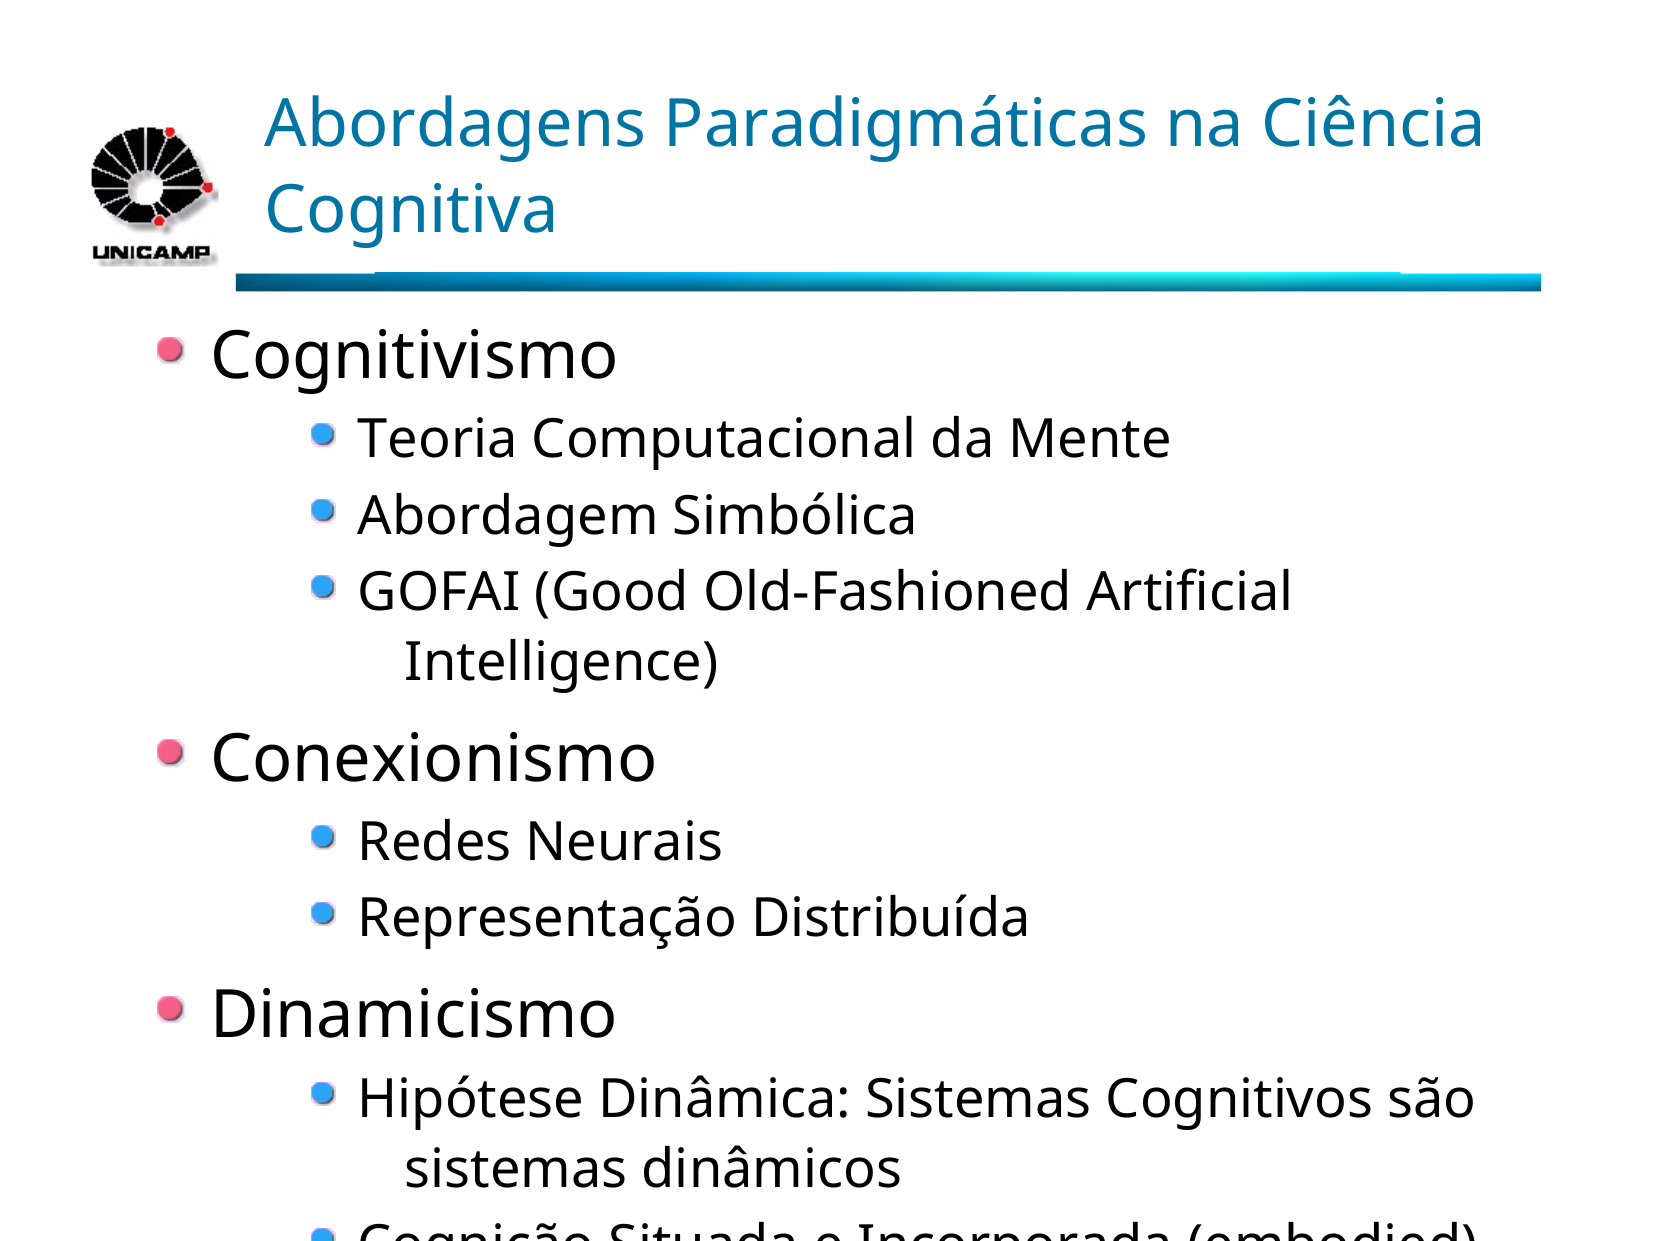

# Abordagens Paradigmáticas na Ciência Cognitiva
Cognitivismo
Teoria Computacional da Mente
Abordagem Simbólica
GOFAI (Good Old-Fashioned Artificial Intelligence)
Conexionismo
Redes Neurais
Representação Distribuída
Dinamicismo
Hipótese Dinâmica: Sistemas Cognitivos são sistemas dinâmicos
Cognição Situada e Incorporada (embodied)